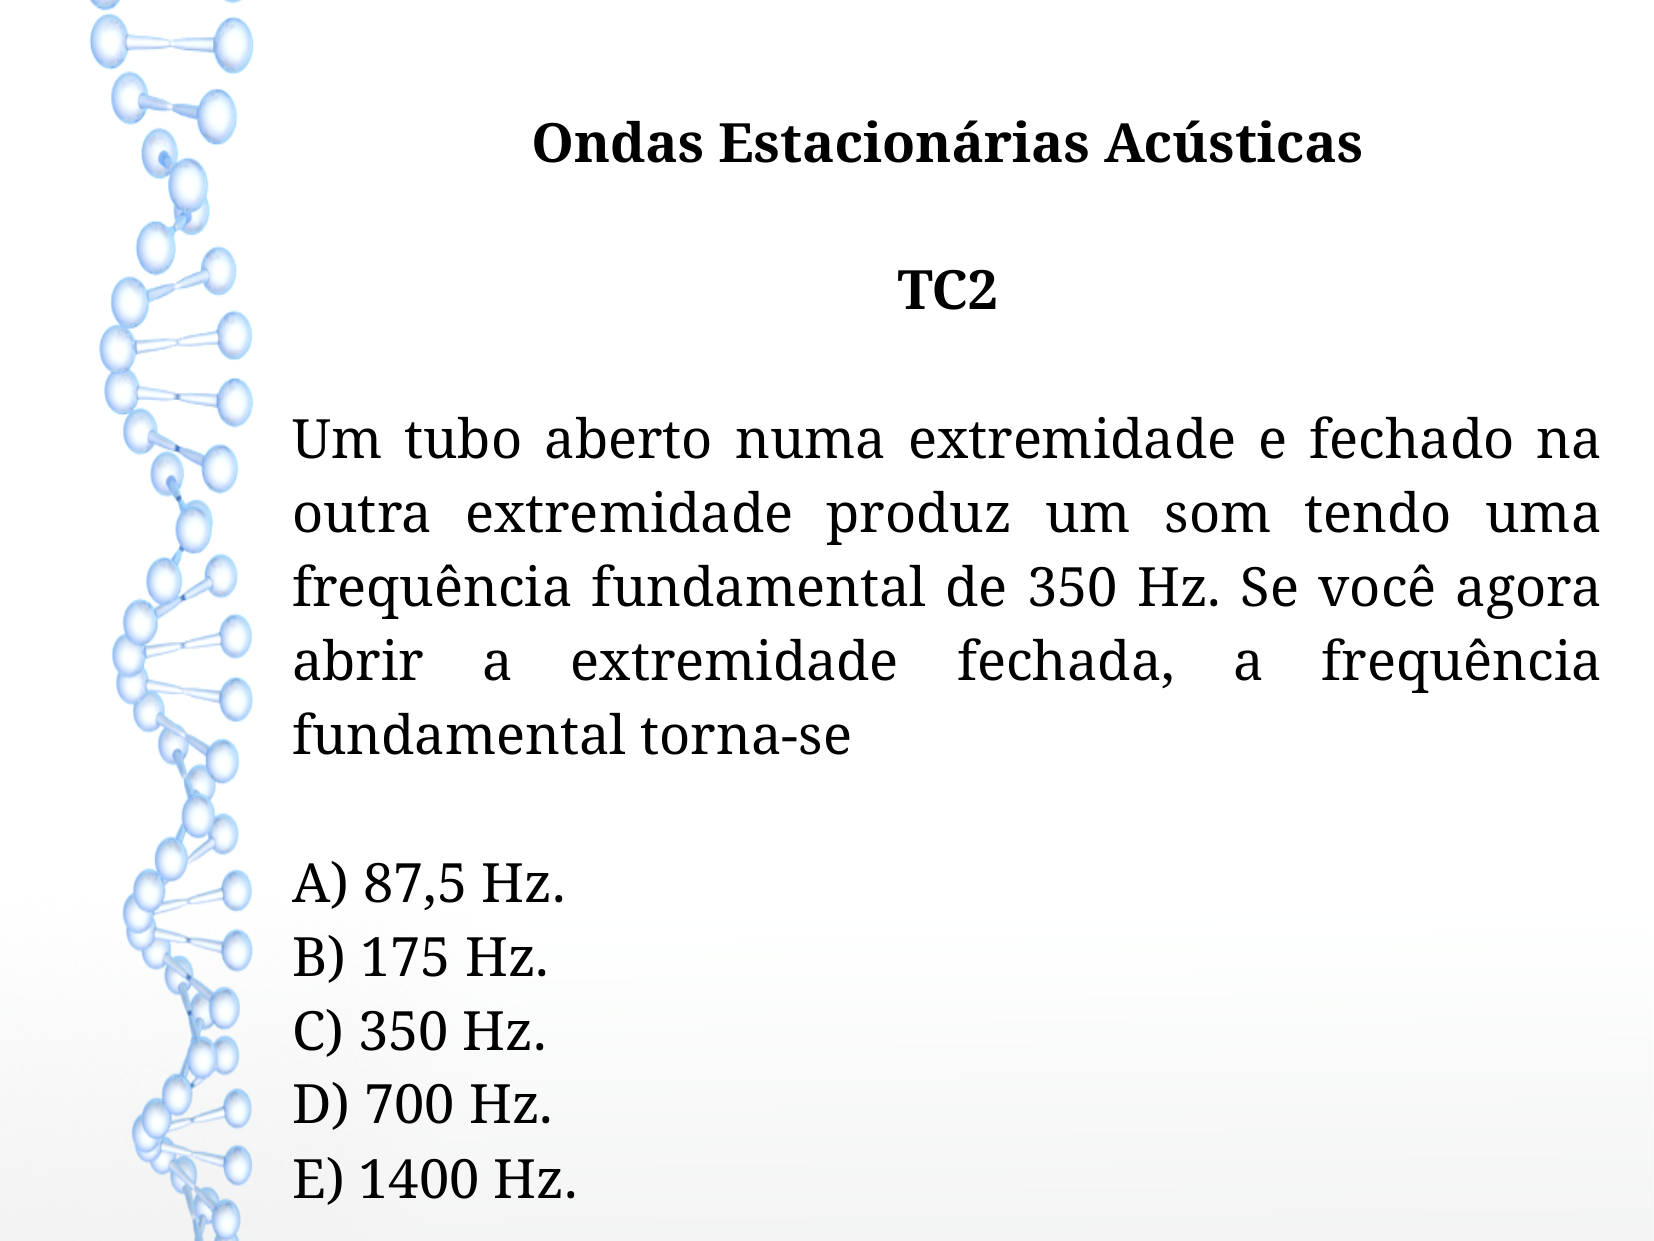

Ondas Estacionárias Acústicas
TC2
Um tubo aberto numa extremidade e fechado na outra extremidade produz um som tendo uma frequência fundamental de 350 Hz. Se você agora abrir a extremidade fechada, a frequência fundamental torna-se
A) 87,5 Hz.
B) 175 Hz.
C) 350 Hz.
D) 700 Hz.
E) 1400 Hz.